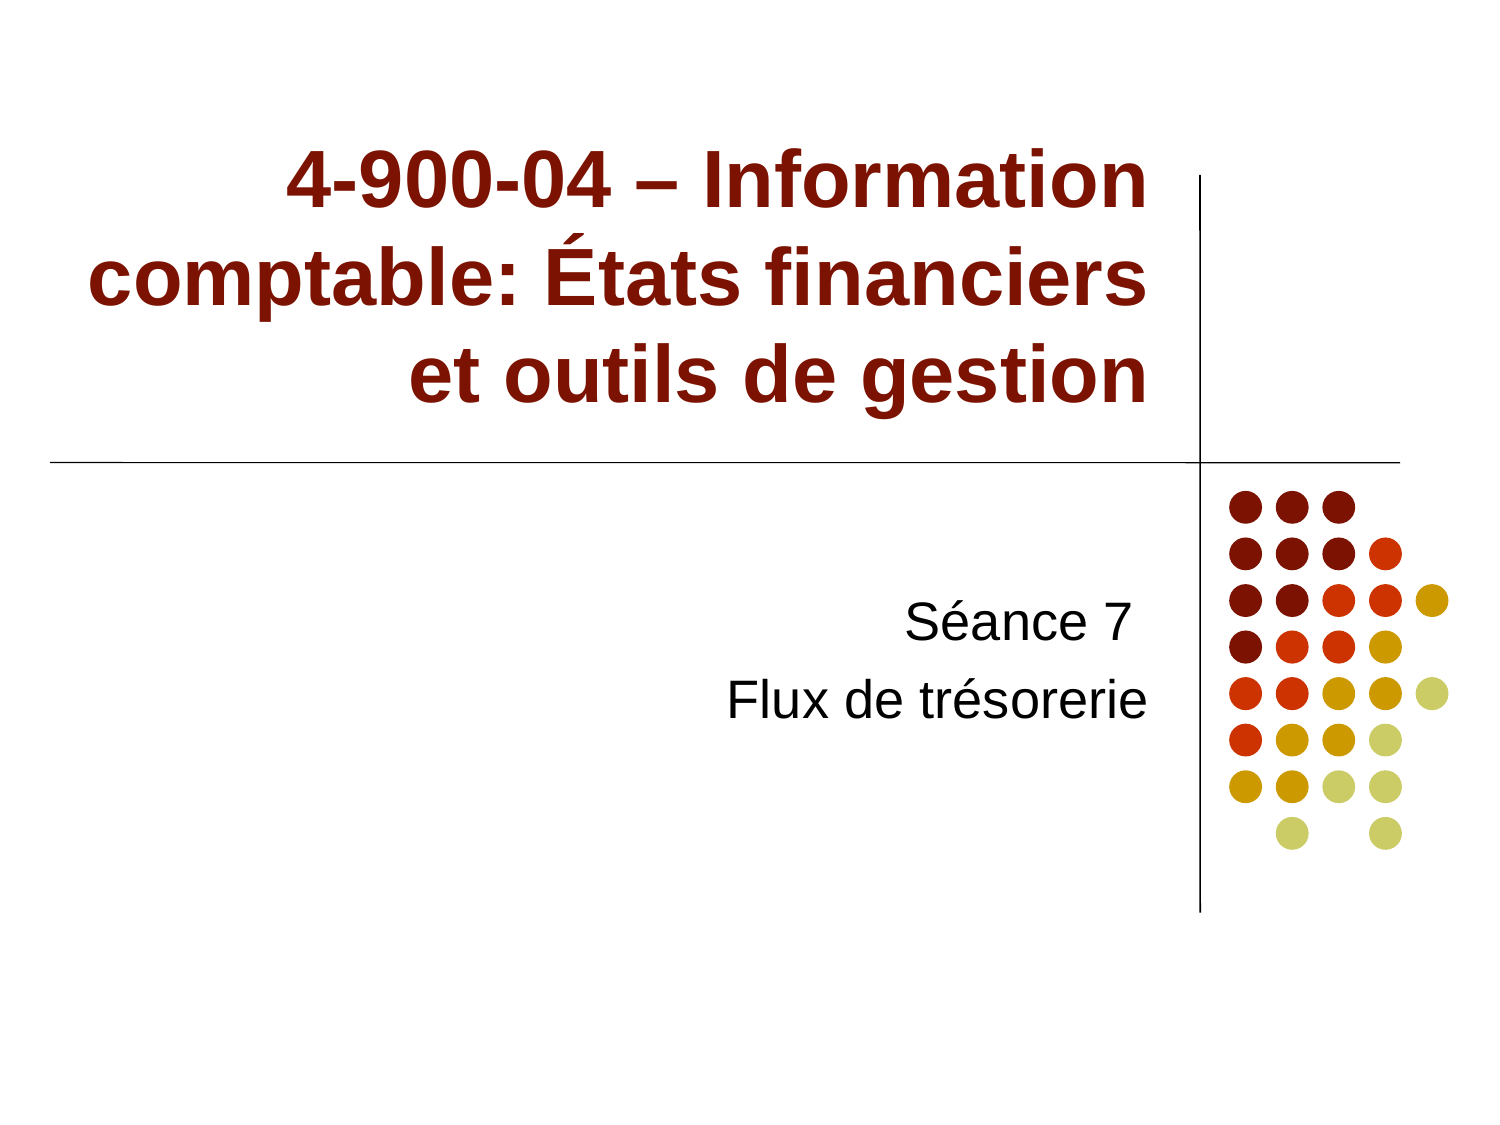

4-900-04 – Information comptable: États financiers et outils de gestion
Séance 7
Flux de trésorerie